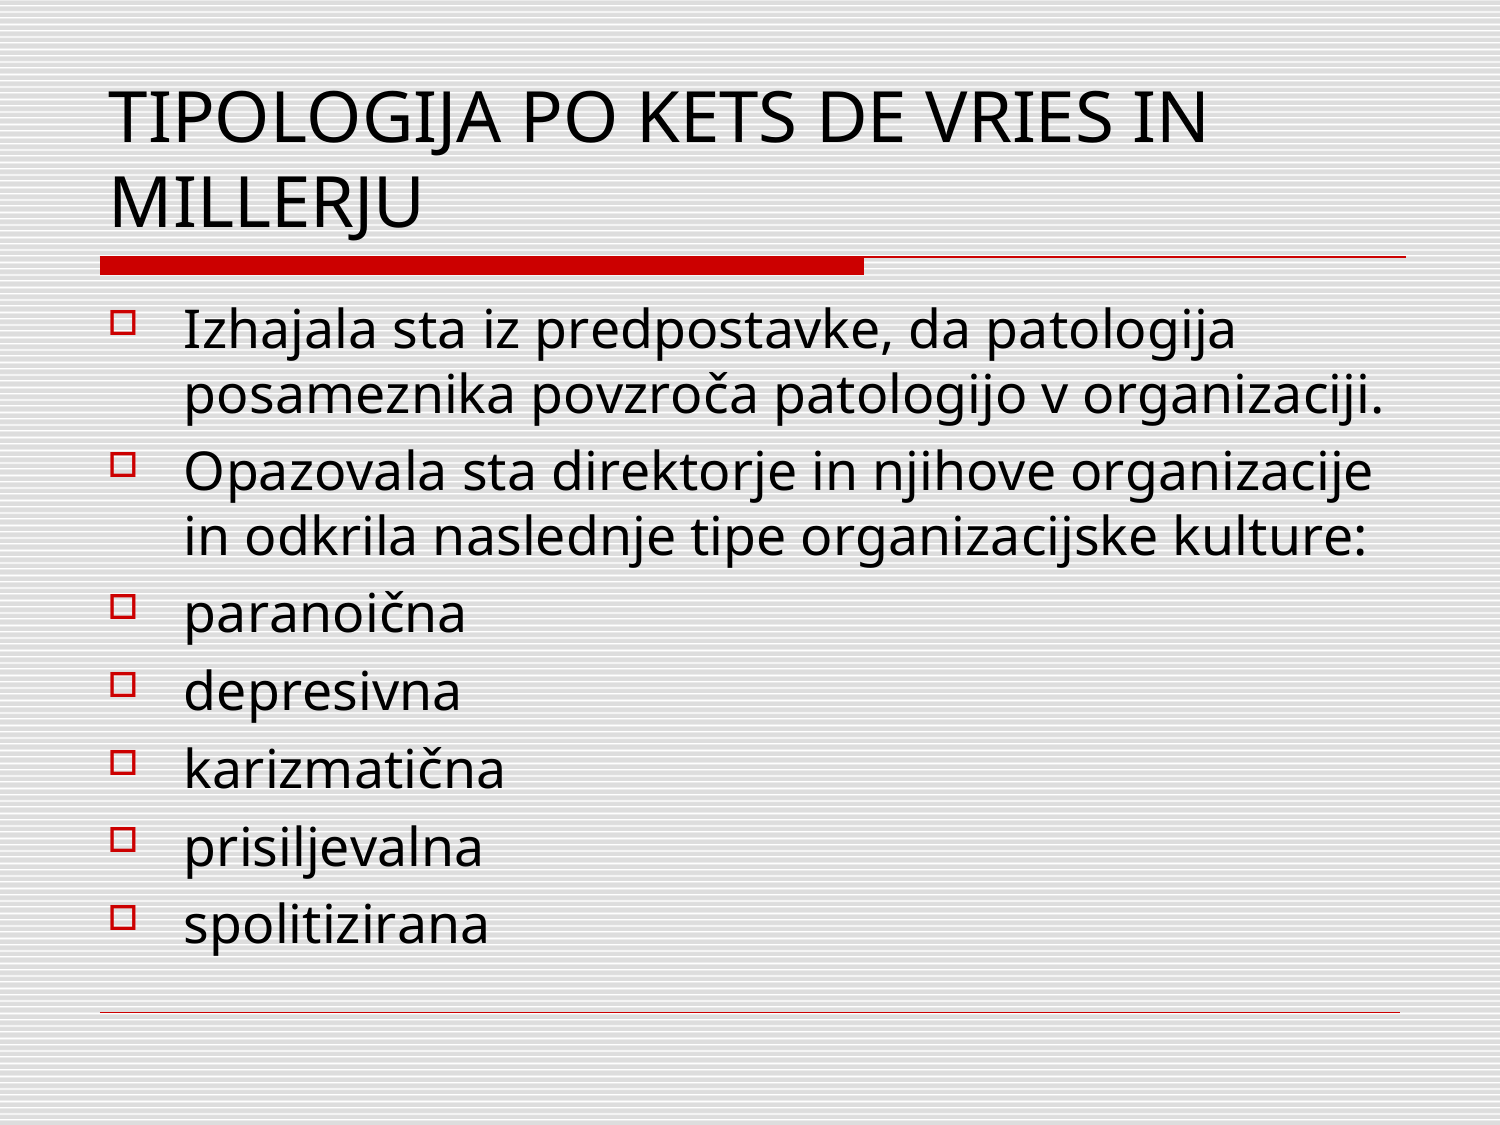

# TIPOLOGIJA PO KETS DE VRIES IN MILLERJU
Izhajala sta iz predpostavke, da patologija posameznika povzroča patologijo v organizaciji.
Opazovala sta direktorje in njihove organizacije in odkrila naslednje tipe organizacijske kulture:
paranoična
depresivna
karizmatična
prisiljevalna
spolitizirana